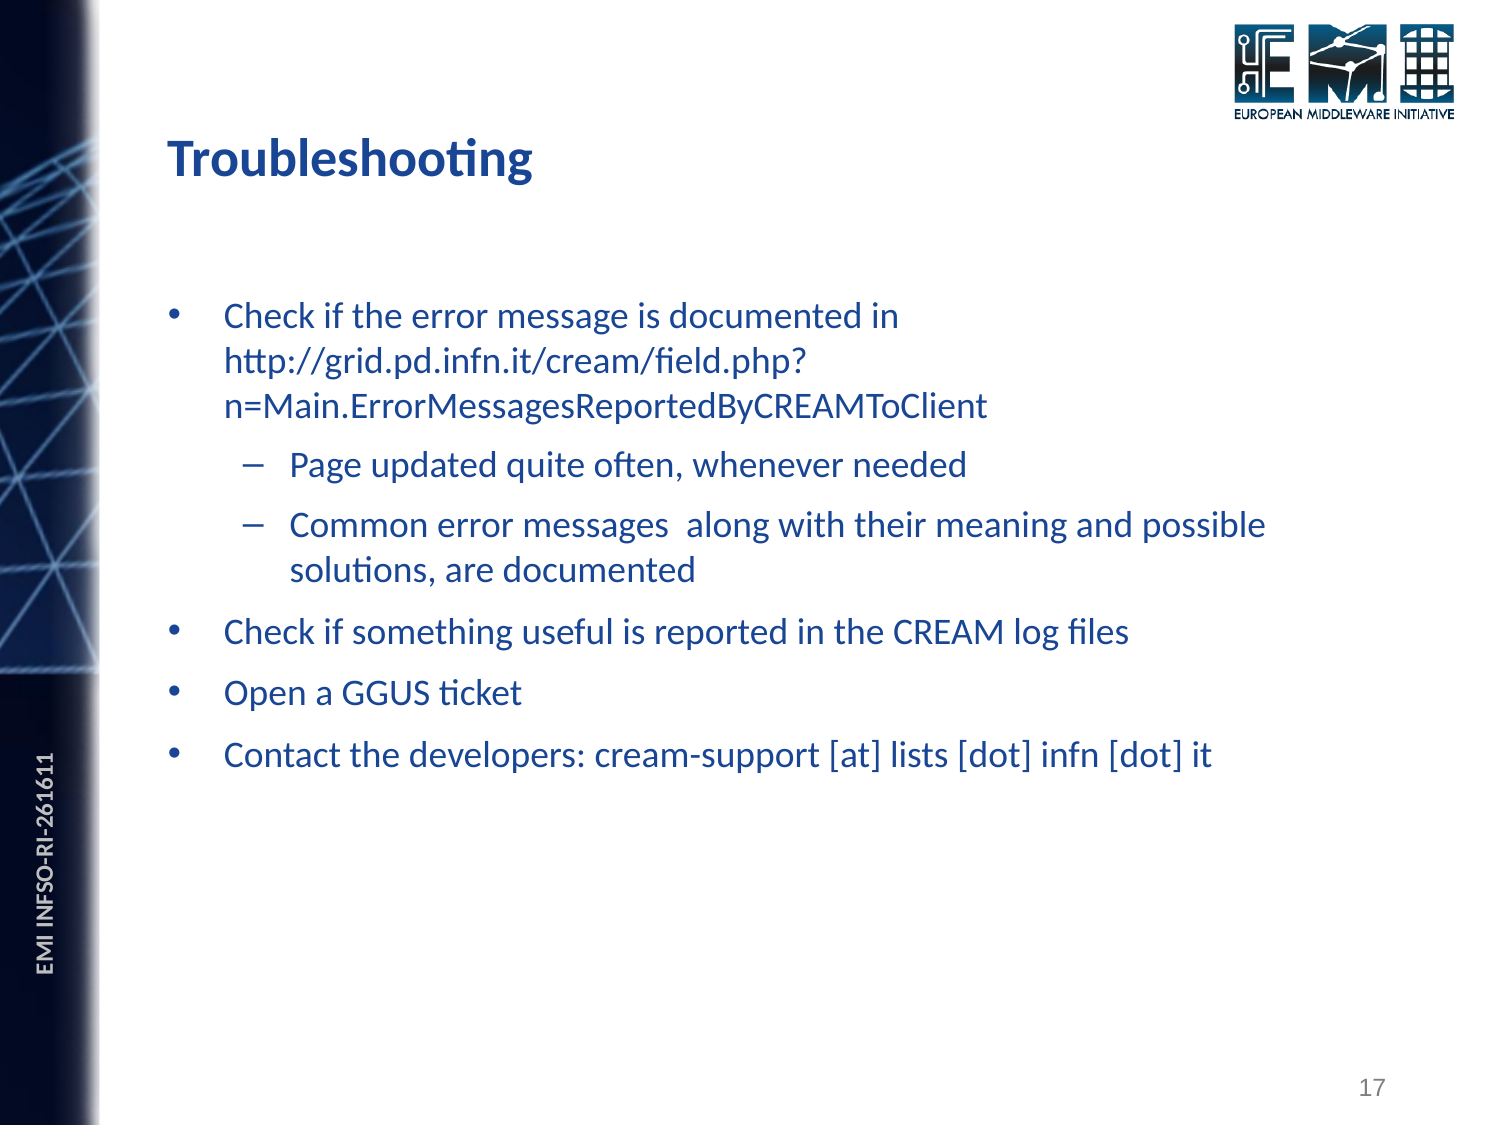

Troubleshooting
# Check if the error message is documented in http://grid.pd.infn.it/cream/field.php?n=Main.ErrorMessagesReportedByCREAMToClient
Page updated quite often, whenever needed
Common error messages along with their meaning and possible solutions, are documented
Check if something useful is reported in the CREAM log files
Open a GGUS ticket
Contact the developers: cream-support [at] lists [dot] infn [dot] it